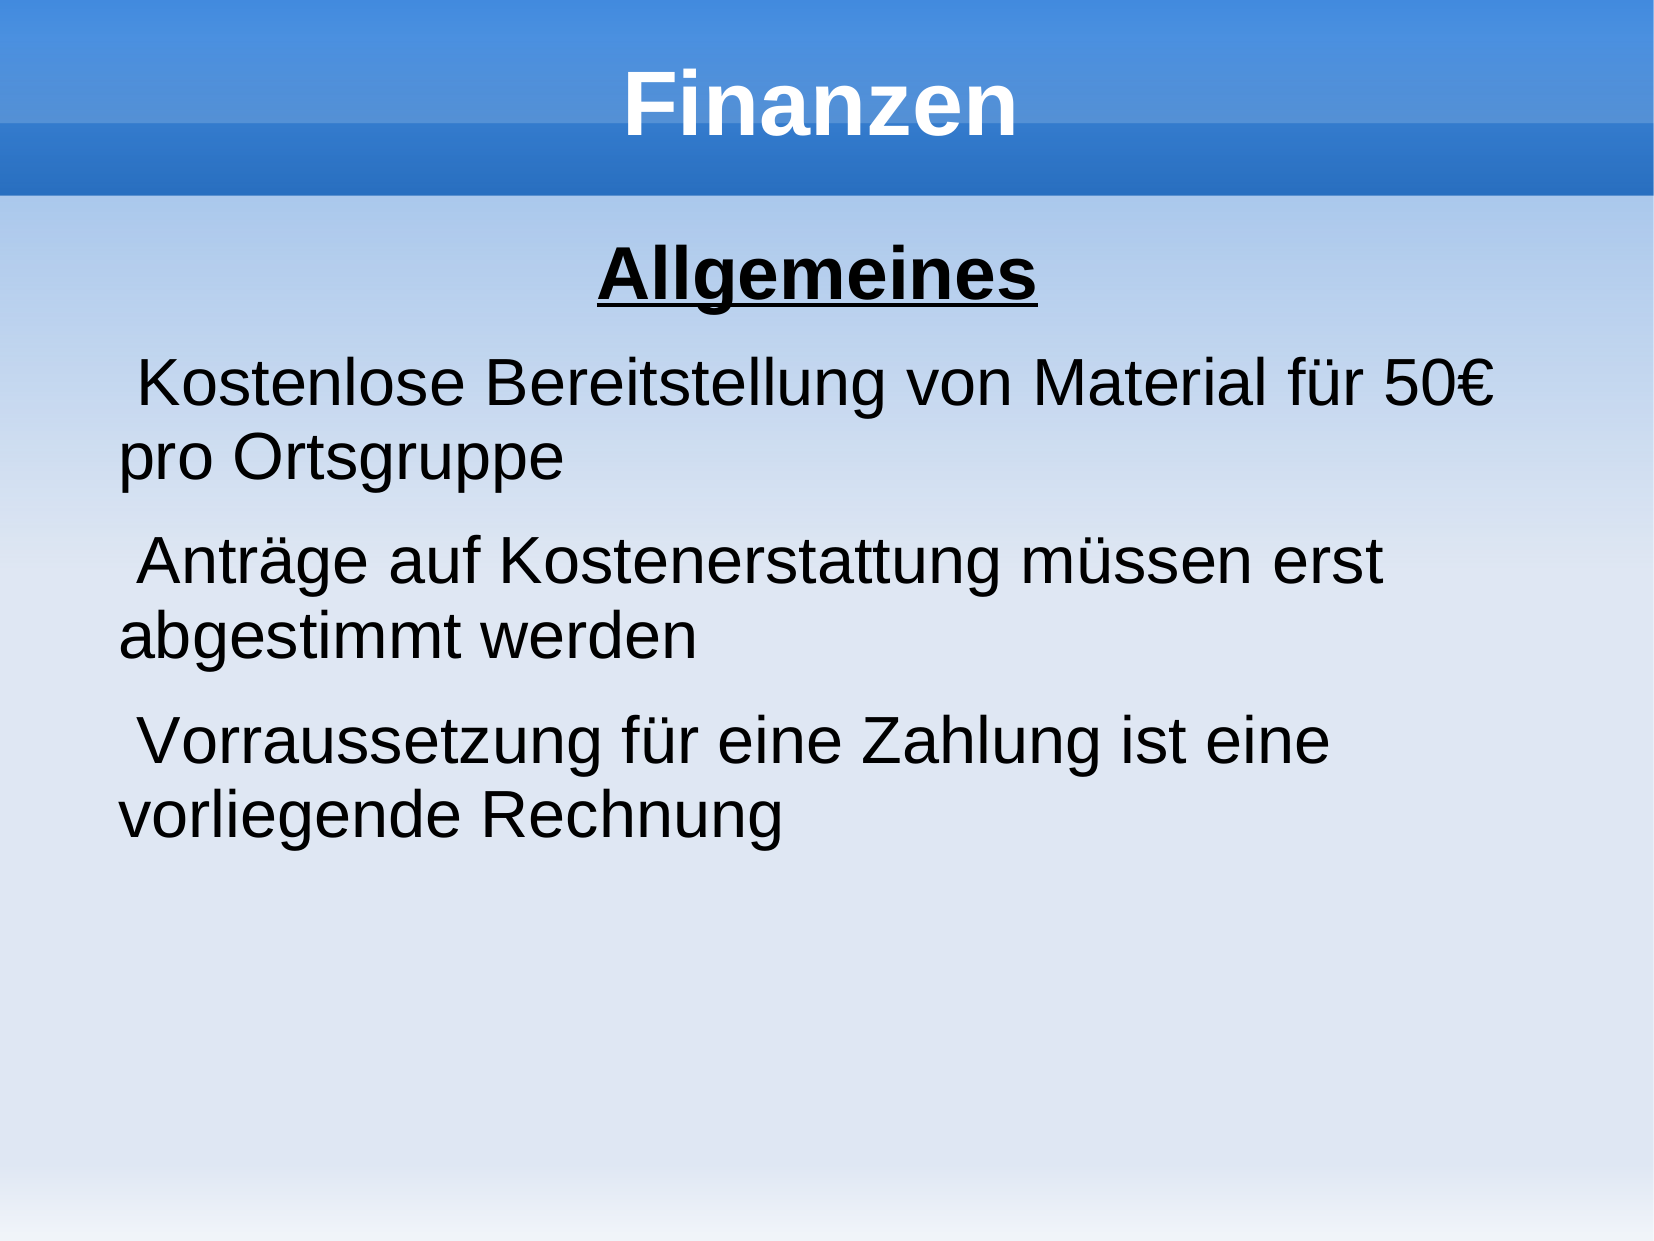

# Finanzen
Allgemeines
 Kostenlose Bereitstellung von Material für 50€ pro Ortsgruppe
 Anträge auf Kostenerstattung müssen erst abgestimmt werden
 Vorraussetzung für eine Zahlung ist eine vorliegende Rechnung